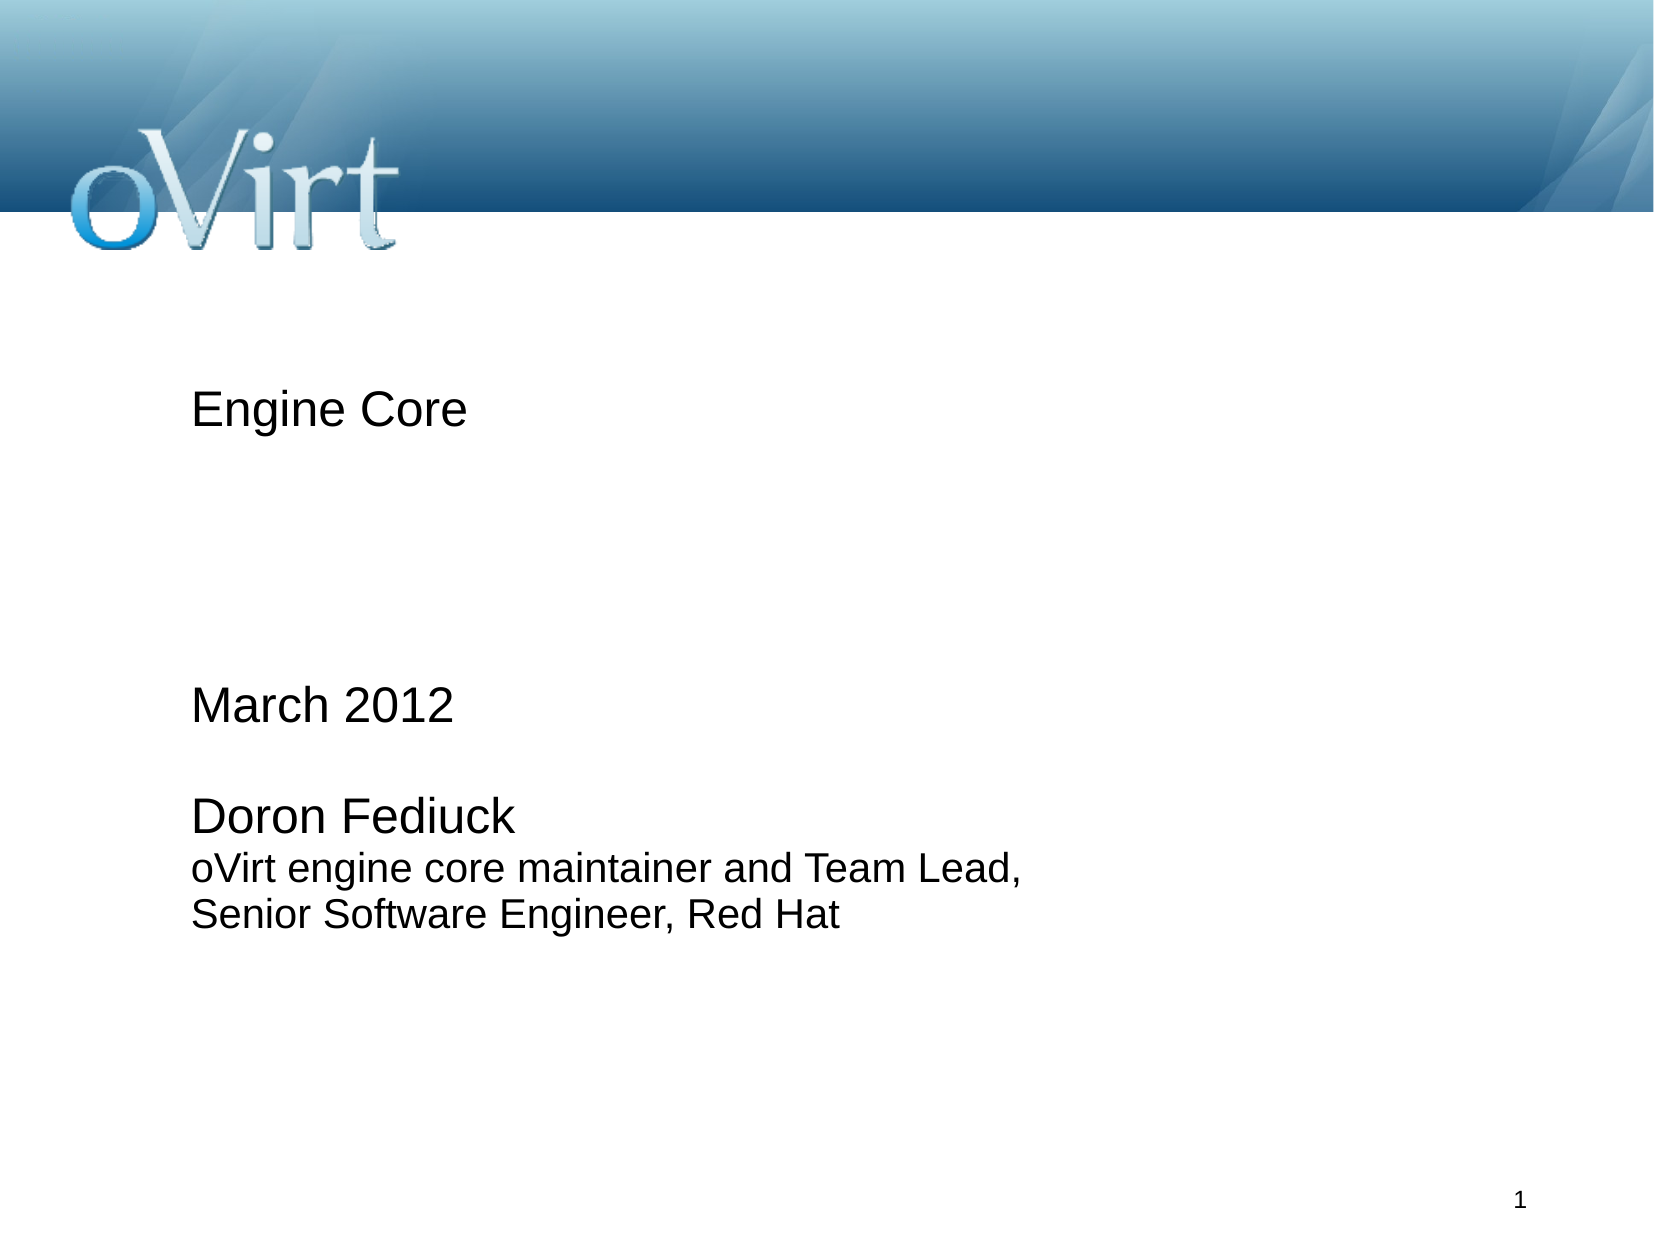

Engine Core
March 2012
Doron Fediuck
oVirt engine core maintainer and Team Lead,
Senior Software Engineer, Red Hat